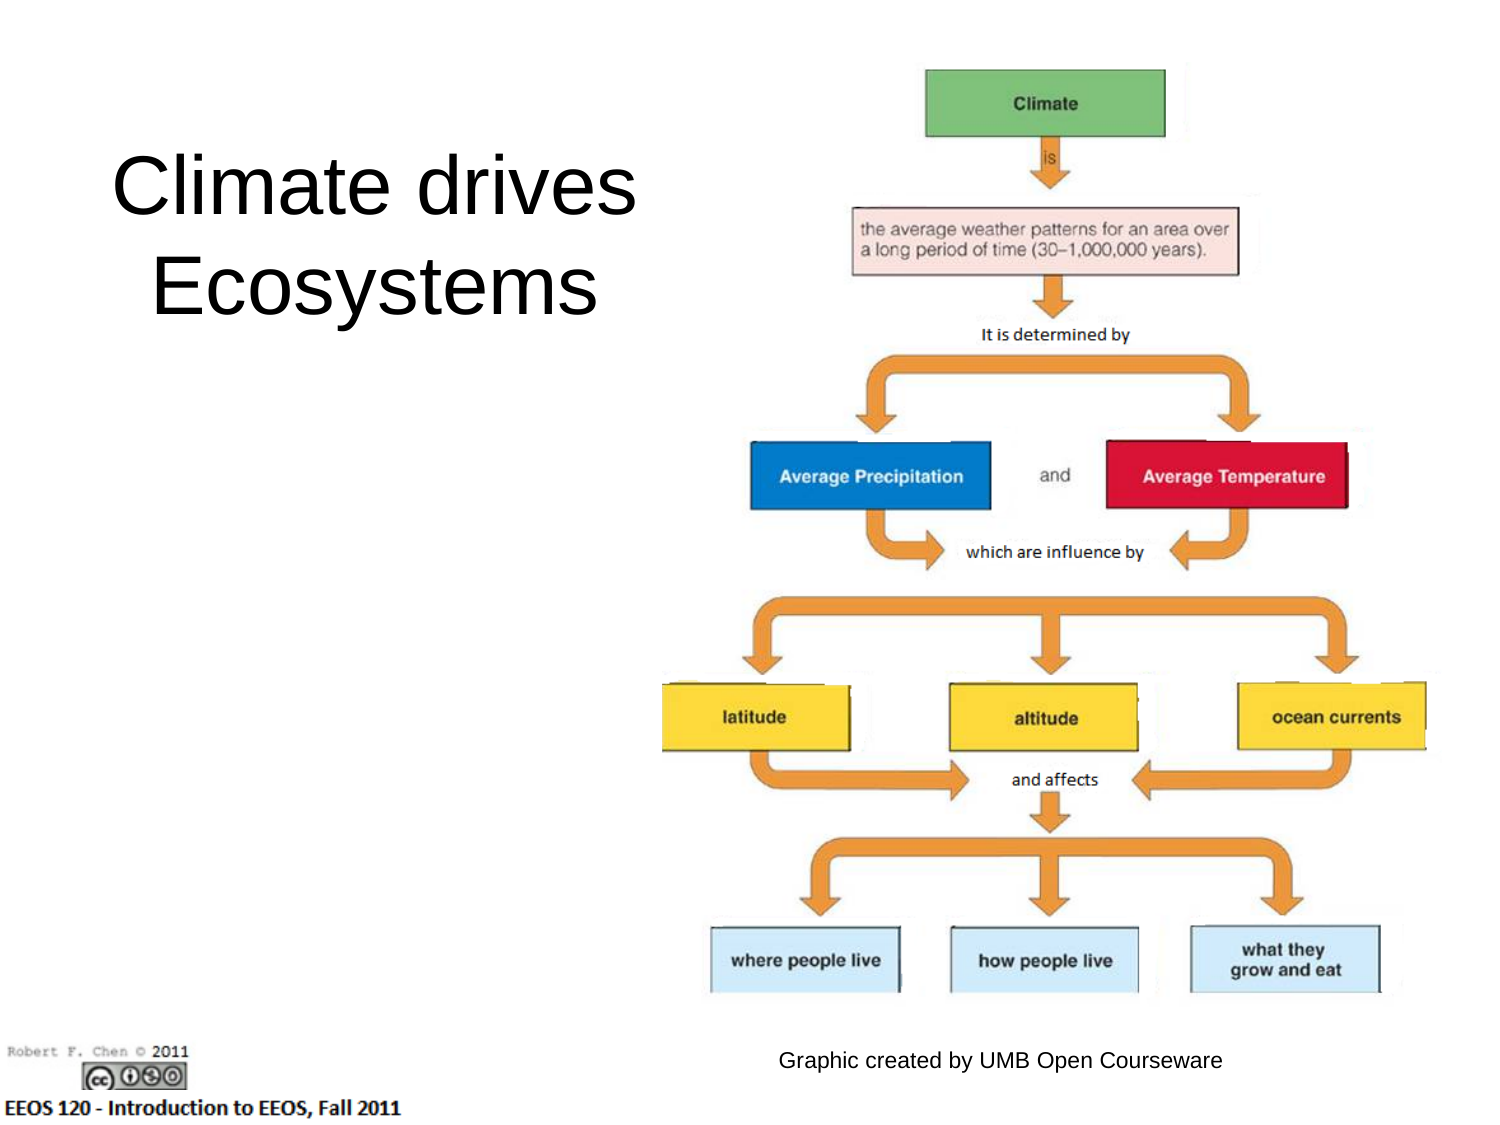

# Climate drives Ecosystems
Graphic created by UMB Open Courseware